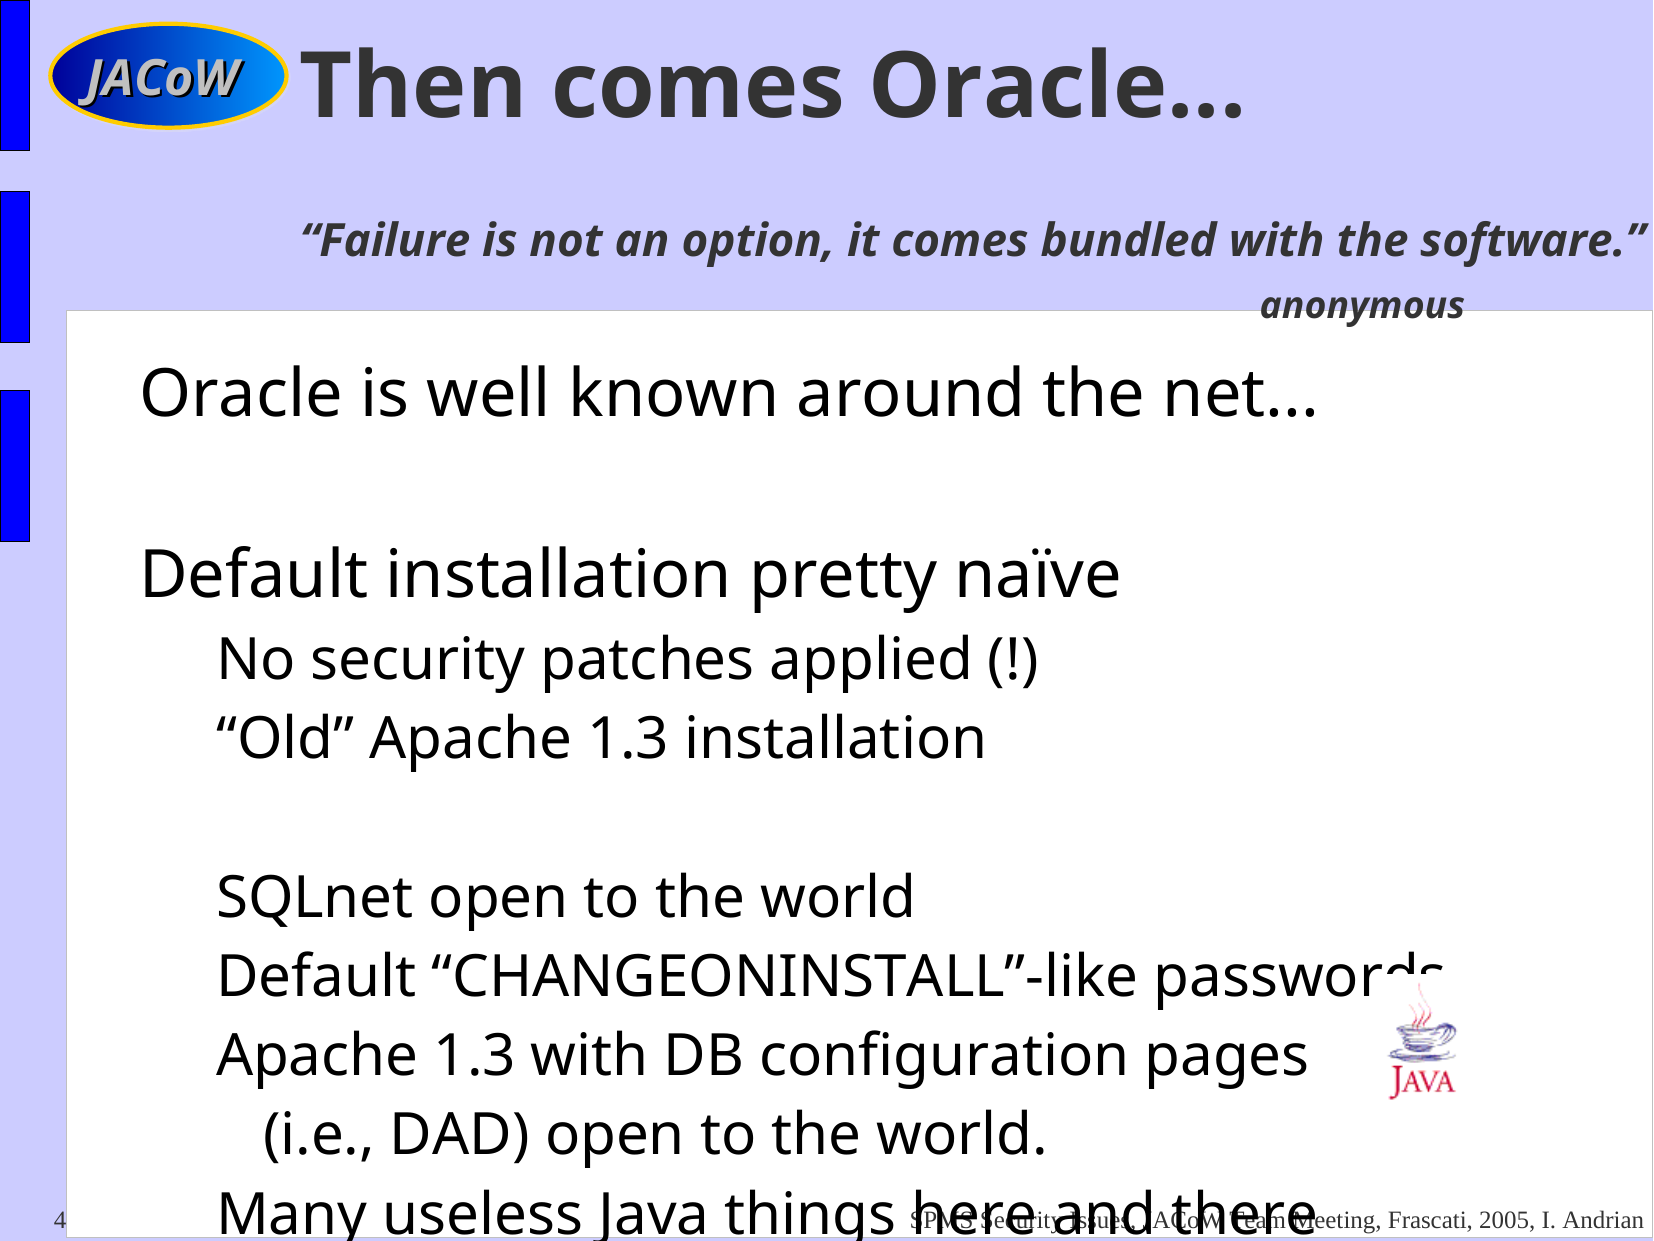

# Then comes Oracle... “Failure is not an option, it comes bundled with the software.” anonymous
Oracle is well known around the net...
Default installation pretty naïve
No security patches applied (!)
“Old” Apache 1.3 installation
SQLnet open to the world
Default “CHANGEONINSTALL”-like passwords
Apache 1.3 with DB configuration pages
(i.e., DAD) open to the world.
Many useless Java things here and there
4
SPMS Security Issues, JACoW Team Meeting, Frascati, 2005, I. Andrian